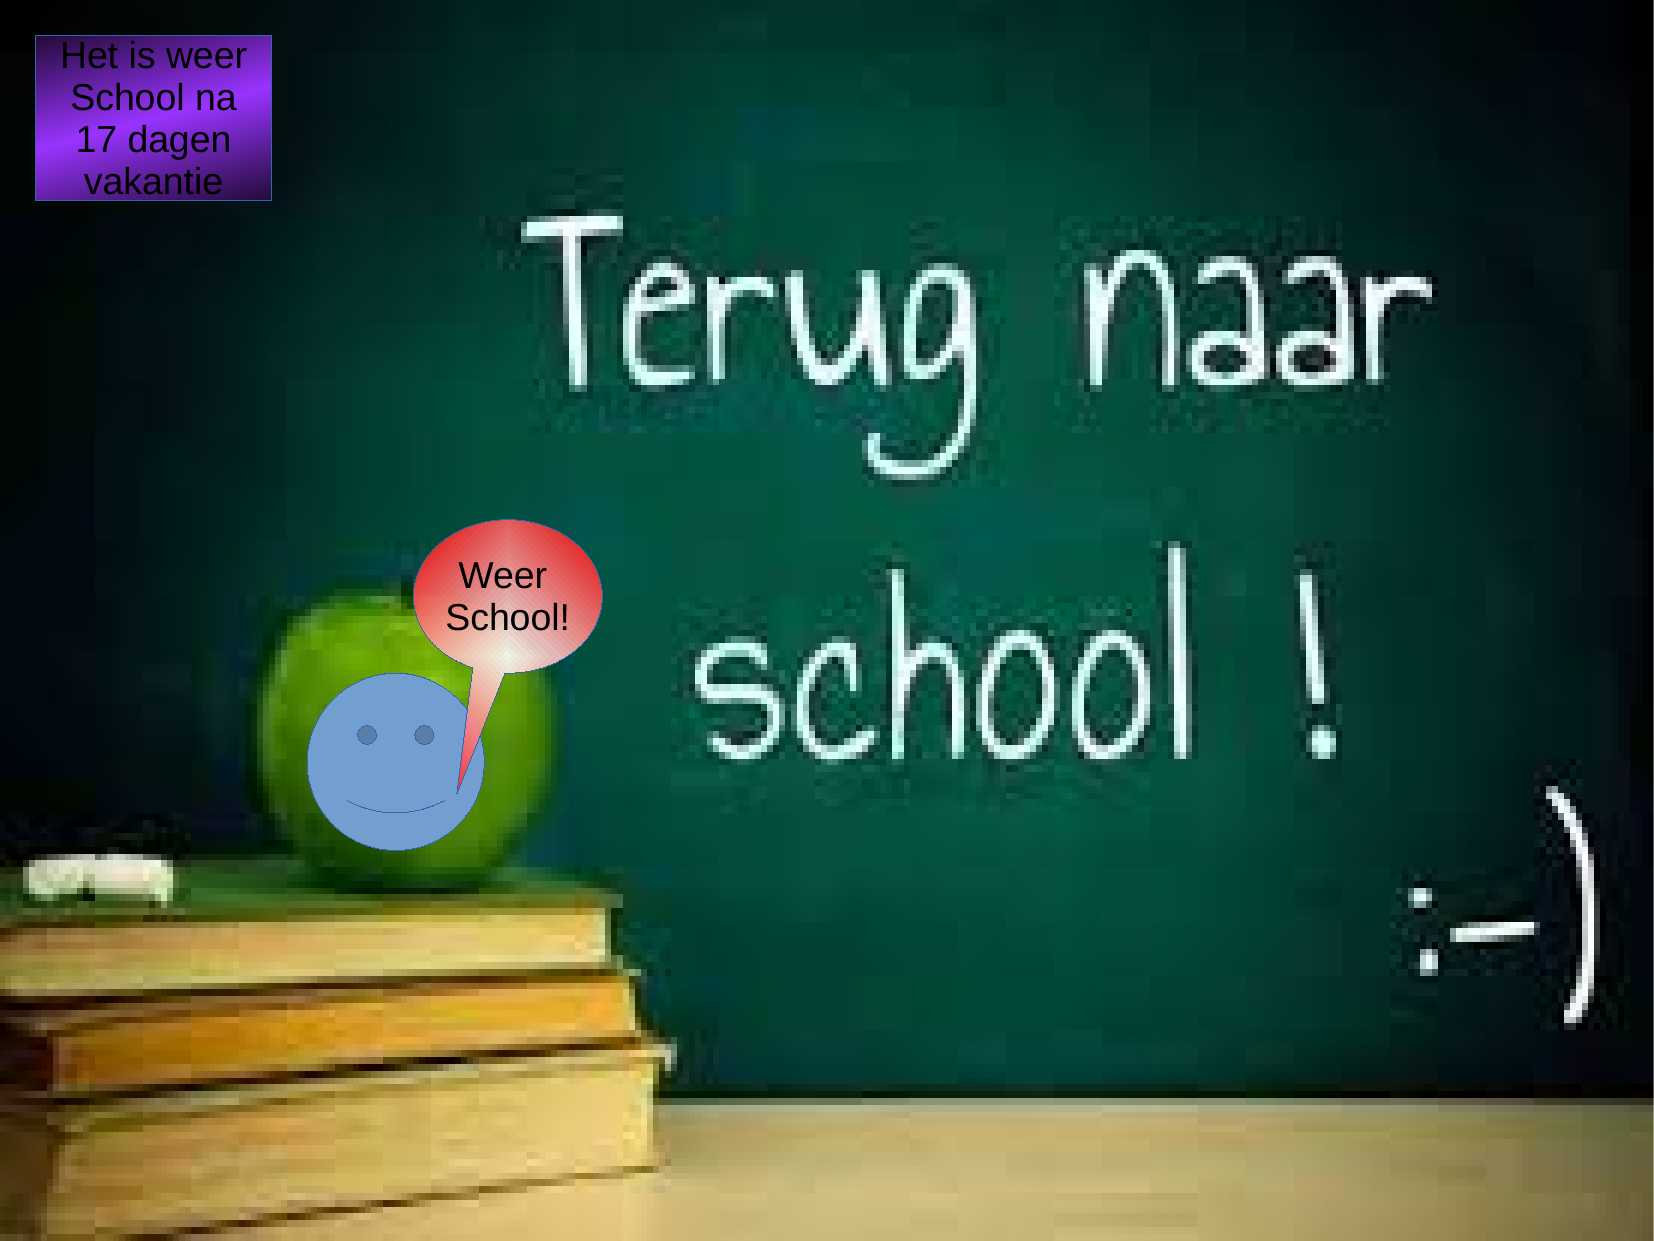

Het is weer
School na
17 dagen
vakantie
Weer
School!